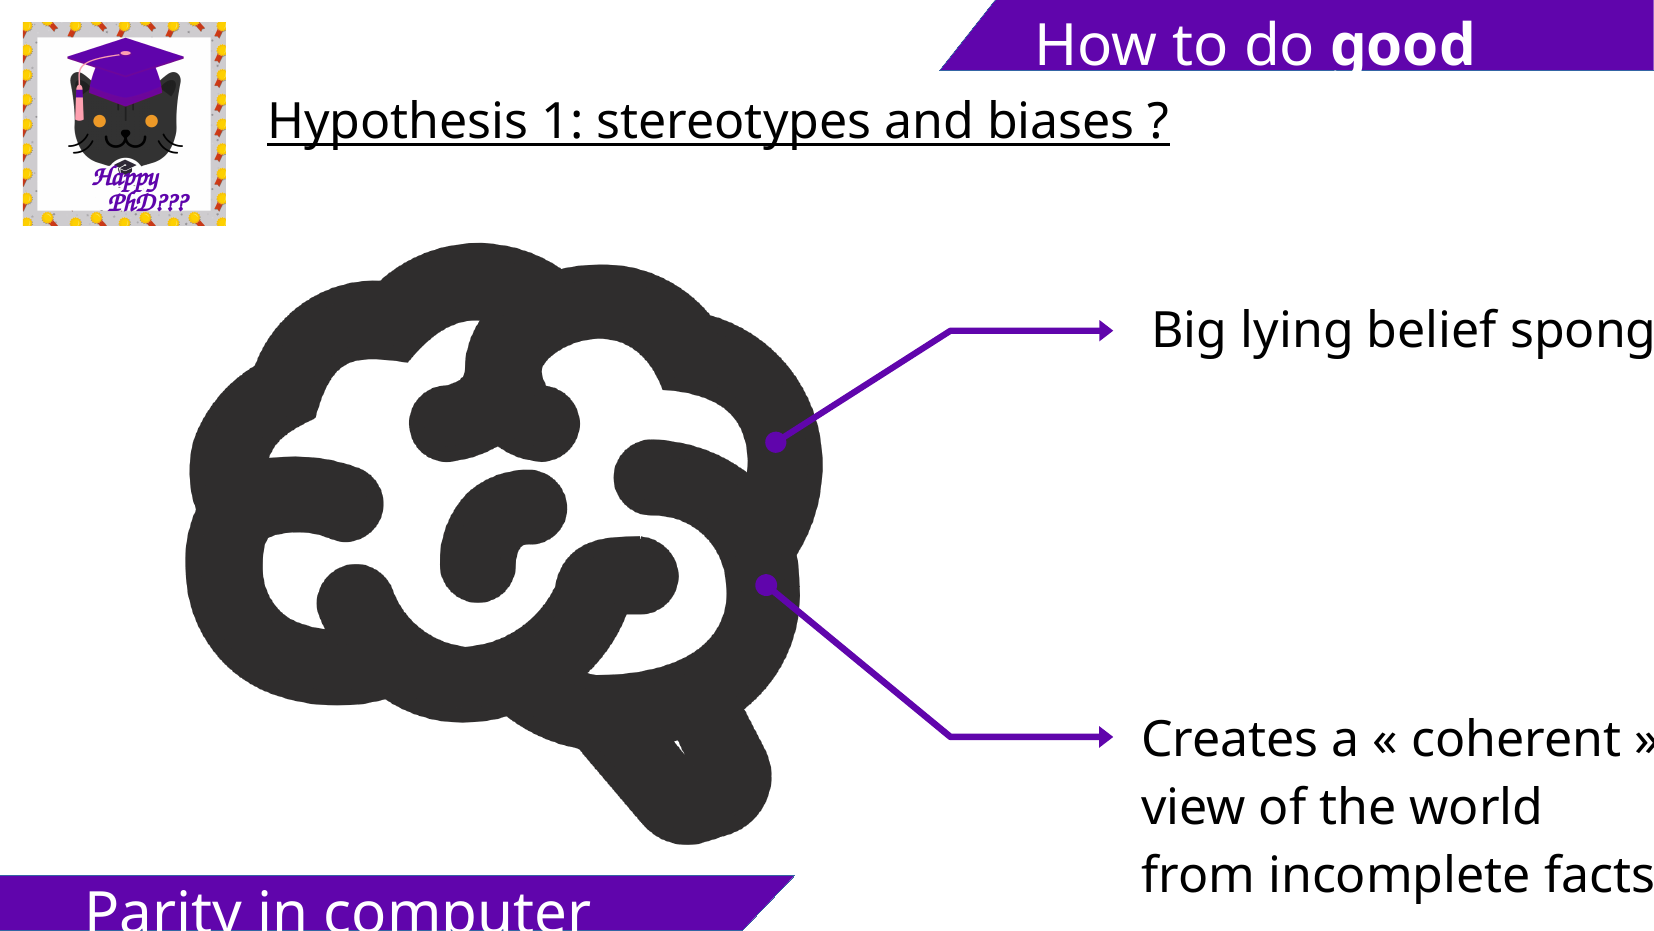

Hypothesis 1: stereotypes and biases ?
BUT...
Big lying belief sponge !
Creates a « coherent »
view of the world
from incomplete facts
Parity in computer science ?